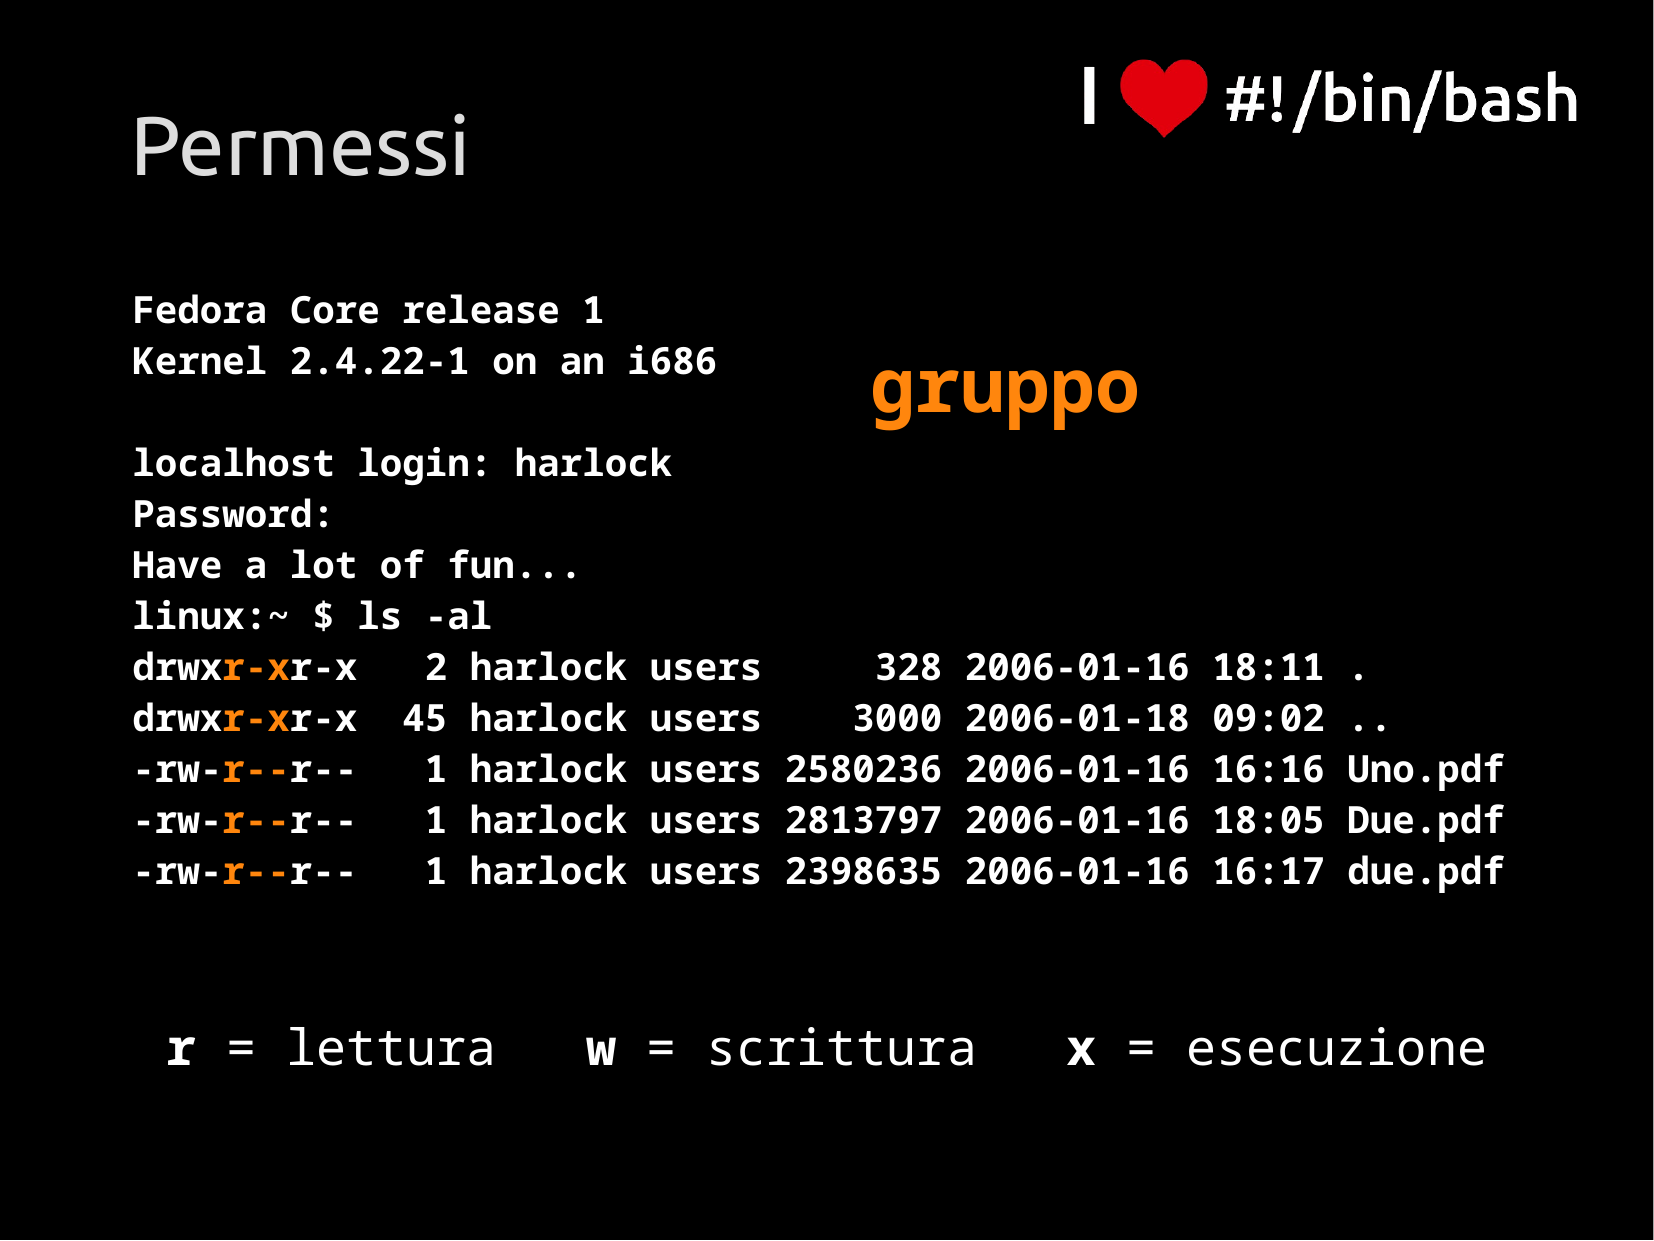

Permessi
Fedora Core release 1
Kernel 2.4.22-1 on an i686
localhost login: harlock
Password:
Have a lot of fun...
linux:~ $ ls -al
drwxr-xr-x 2 harlock users 328 2006-01-16 18:11 .
drwxr-xr-x 45 harlock users 3000 2006-01-18 09:02 ..
-rw-r--r-- 1 harlock users 2580236 2006-01-16 16:16 Uno.pdf
-rw-r--r-- 1 harlock users 2813797 2006-01-16 18:05 Due.pdf
-rw-r--r-- 1 harlock users 2398635 2006-01-16 16:17 due.pdf
gruppo
r = lettura w = scrittura x = esecuzione